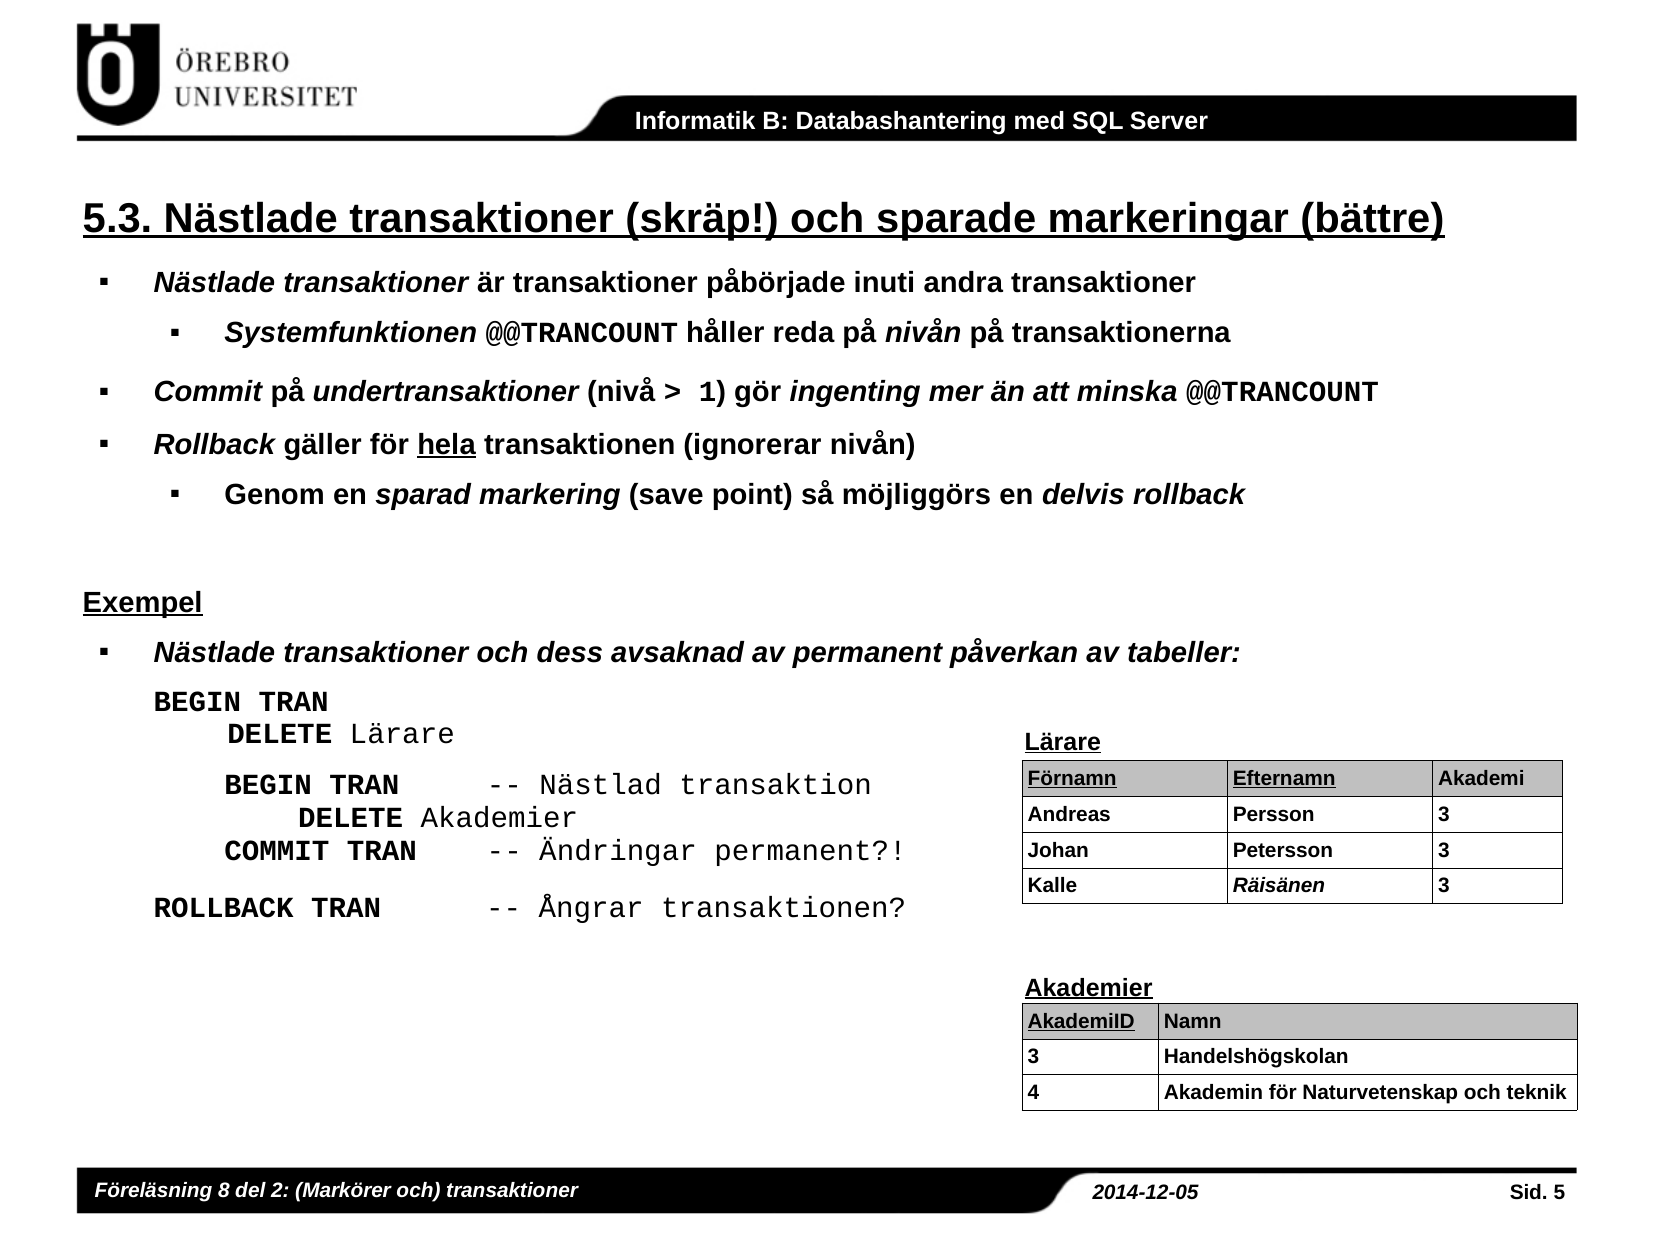

# 5.3. Nästlade transaktioner (skräp!) och sparade markeringar (bättre)
Nästlade transaktioner är transaktioner påbörjade inuti andra transaktioner
Systemfunktionen @@TRANCOUNT håller reda på nivån på transaktionerna
Commit på undertransaktioner (nivå > 1) gör ingenting mer än att minska @@TRANCOUNT
Rollback gäller för hela transaktionen (ignorerar nivån)
Genom en sparad markering (save point) så möjliggörs en delvis rollback
Exempel
Nästlade transaktioner och dess avsaknad av permanent påverkan av tabeller:
BEGIN TRAN
	DELETE Lärare
BEGIN TRAN -- Nästlad transaktion
	DELETE Akademier
COMMIT TRAN -- Ändringar permanent?!
ROLLBACK TRAN -- Ångrar transaktionen?
Lärare
| Förnamn | Efternamn | Akademi |
| --- | --- | --- |
| Andreas | Persson | 3 |
| Johan | Petersson | 3 |
| Kalle | Räisänen | 3 |
Akademier
| AkademiID | Namn |
| --- | --- |
| 3 | Handelshögskolan |
| 4 | Akademin för Naturvetenskap och teknik |
Föreläsning 8 del 2: (Markörer och) transaktioner
2014-12-05
5